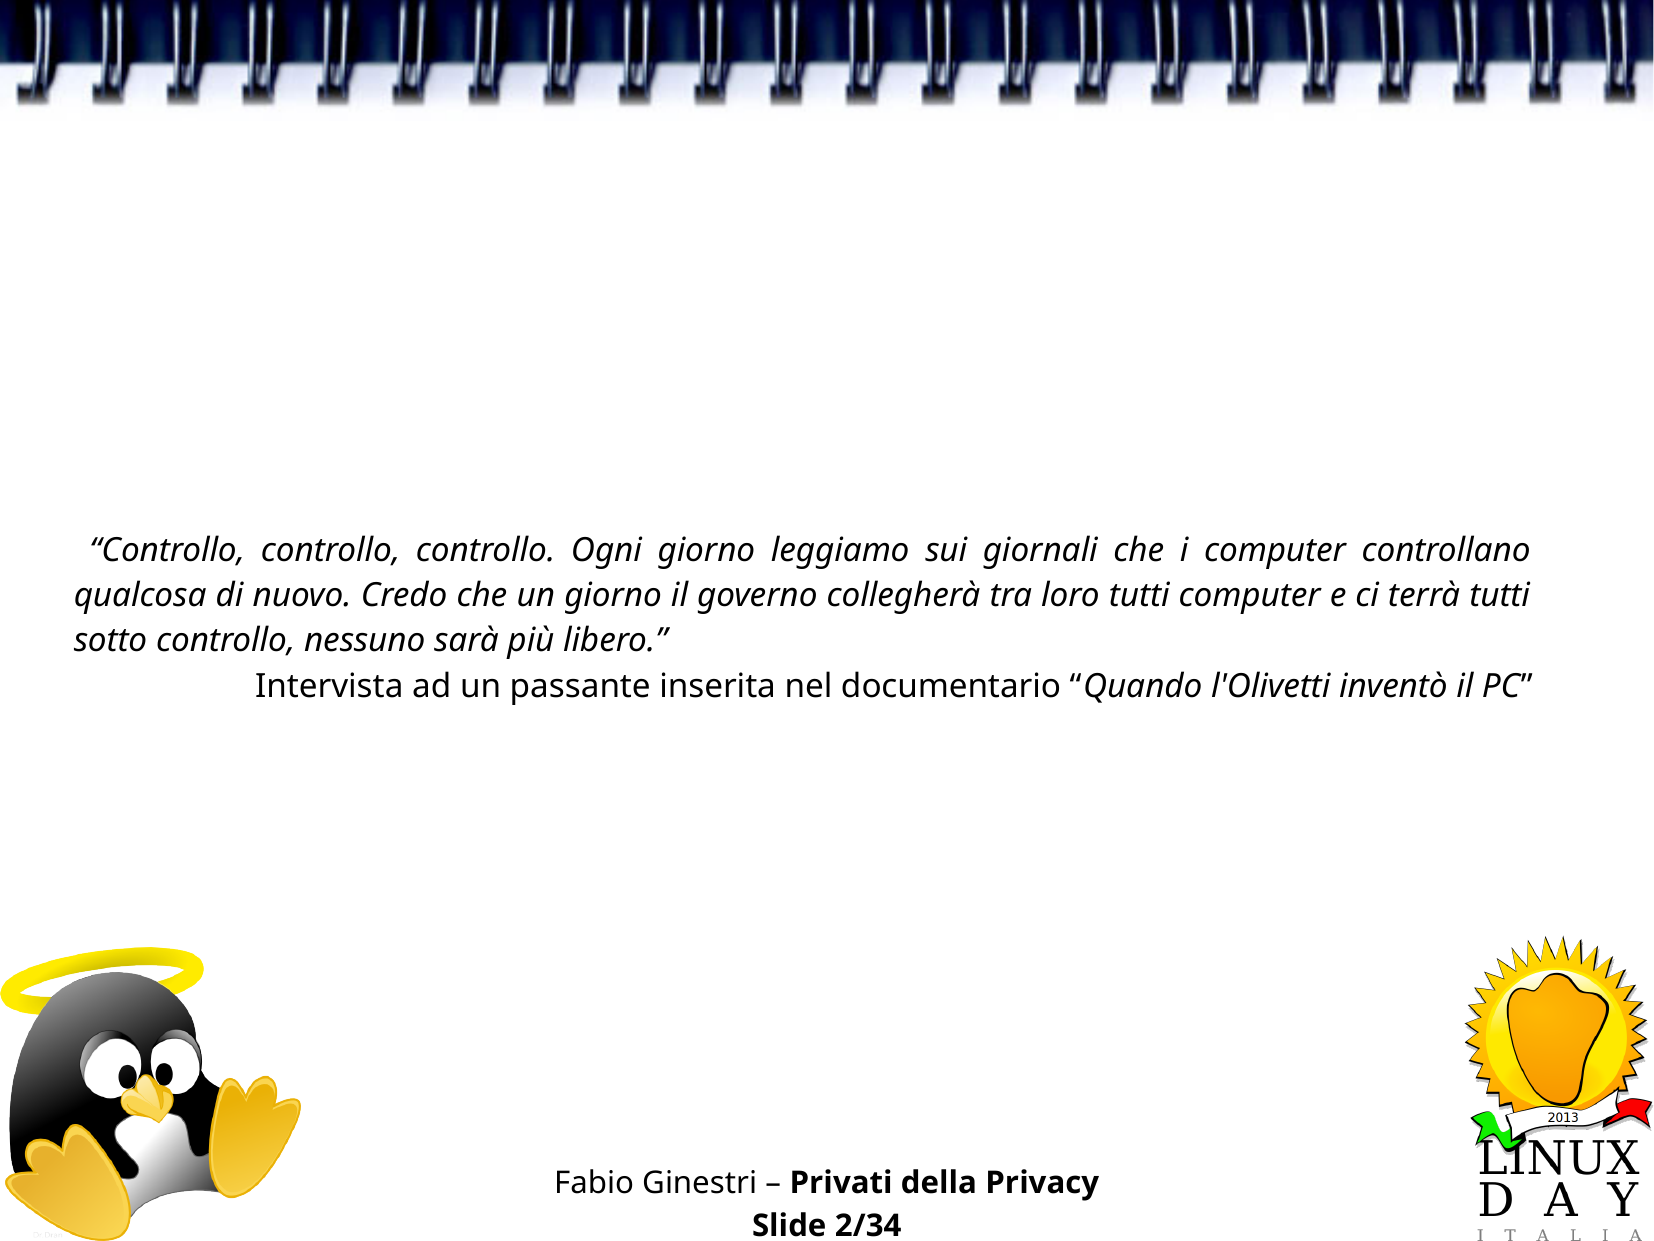

“Controllo, controllo, controllo. Ogni giorno leggiamo sui giornali che i computer controllano qualcosa di nuovo. Credo che un giorno il governo collegherà tra loro tutti computer e ci terrà tutti sotto controllo, nessuno sarà più libero.”
Intervista ad un passante inserita nel documentario “Quando l'Olivetti inventò il PC”
Fabio Ginestri – Privati della Privacy
Slide /34